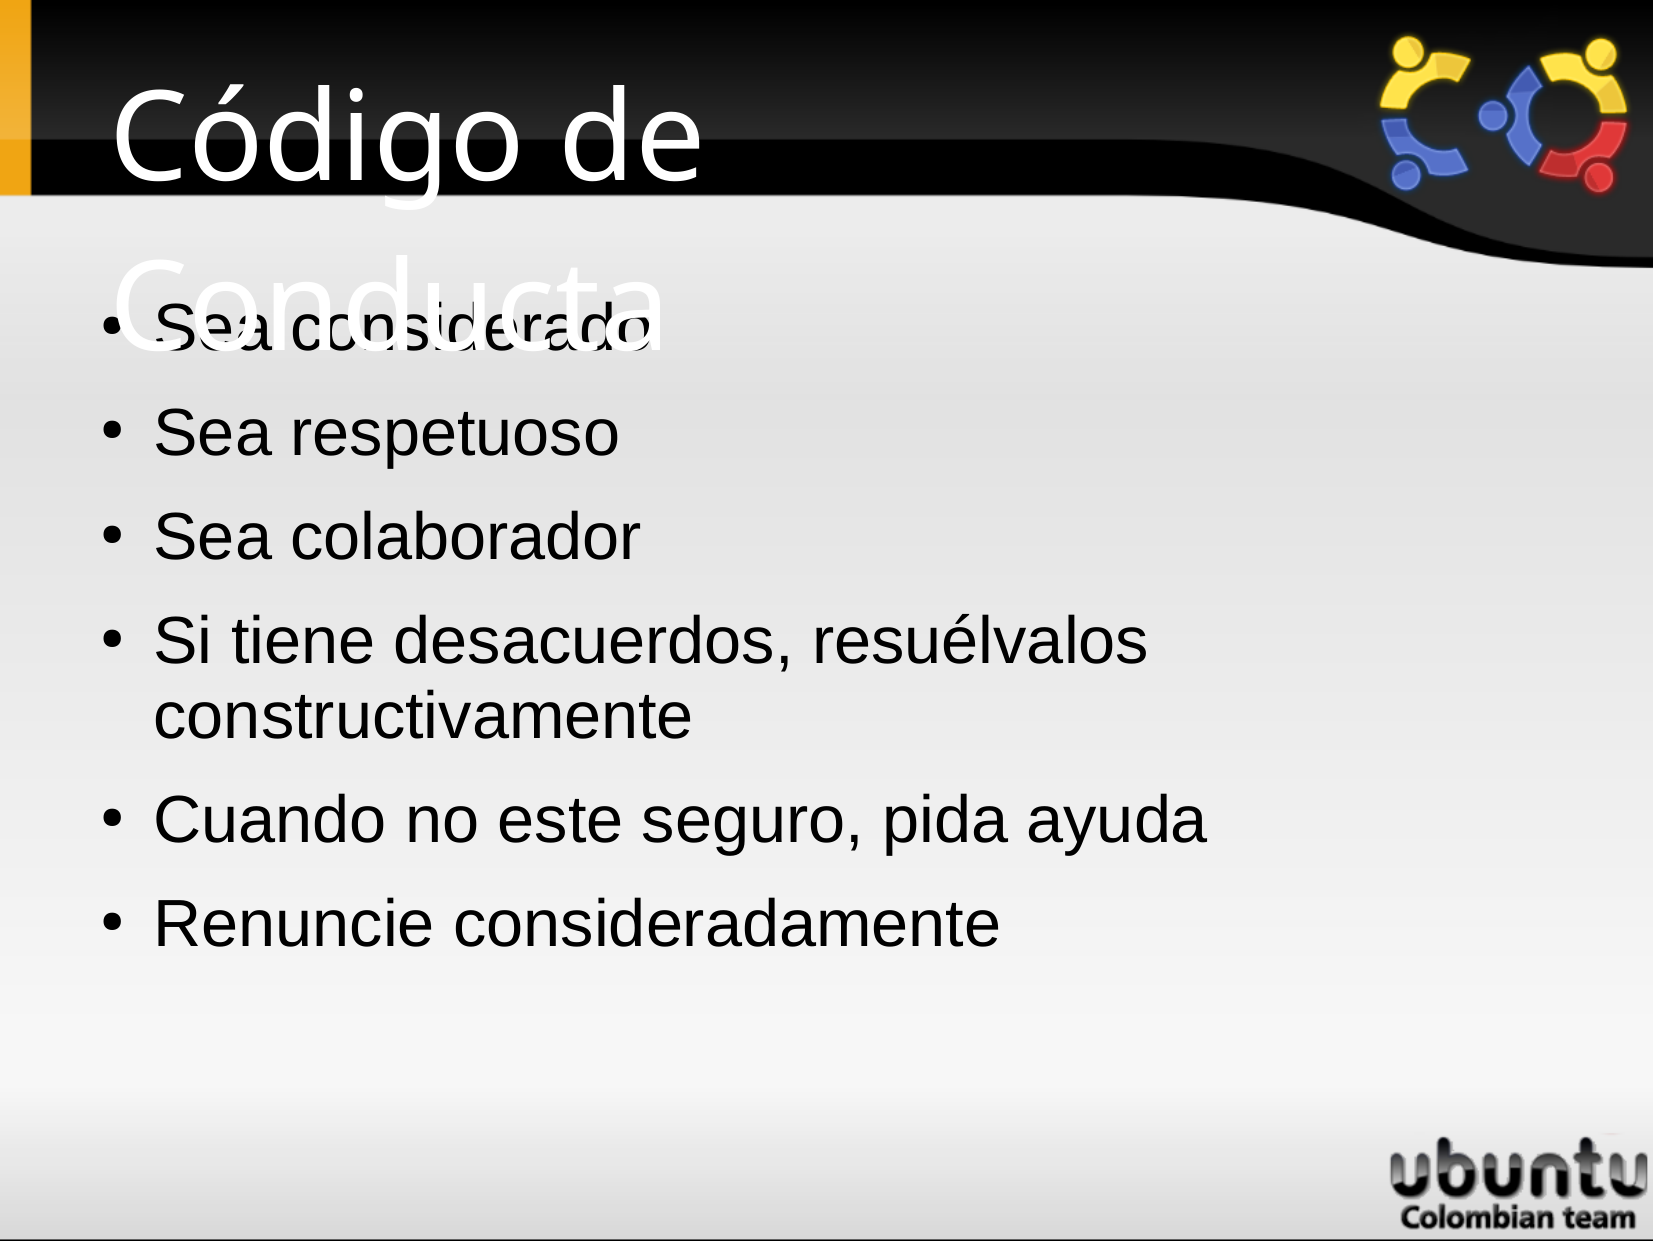

Código de Conducta
# Sea considerado
Sea respetuoso
Sea colaborador
Si tiene desacuerdos, resuélvalos constructivamente
Cuando no este seguro, pida ayuda
Renuncie consideradamente